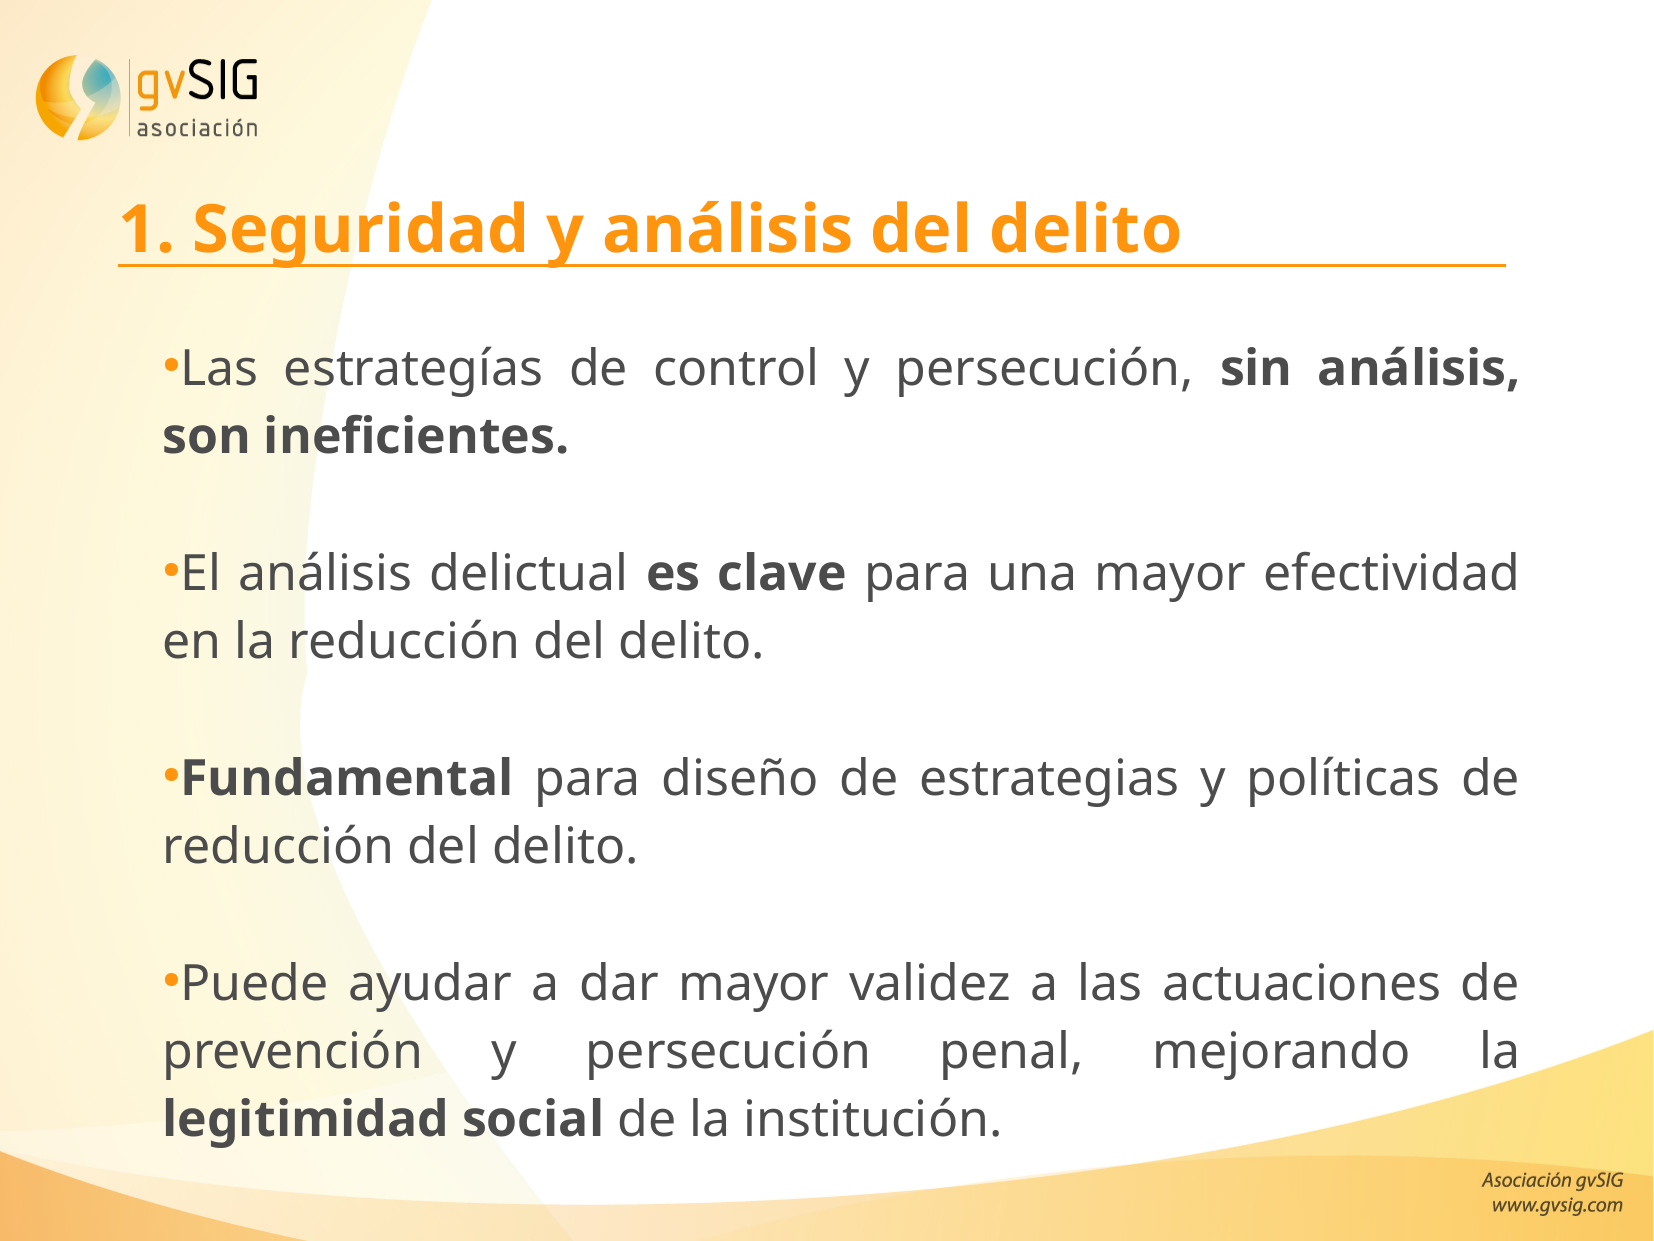

# 1. Seguridad y análisis del delito
Las estrategías de control y persecución, sin análisis, son ineficientes.
El análisis delictual es clave para una mayor efectividad en la reducción del delito.
Fundamental para diseño de estrategias y políticas de reducción del delito.
Puede ayudar a dar mayor validez a las actuaciones de prevención y persecución penal, mejorando la legitimidad social de la institución.